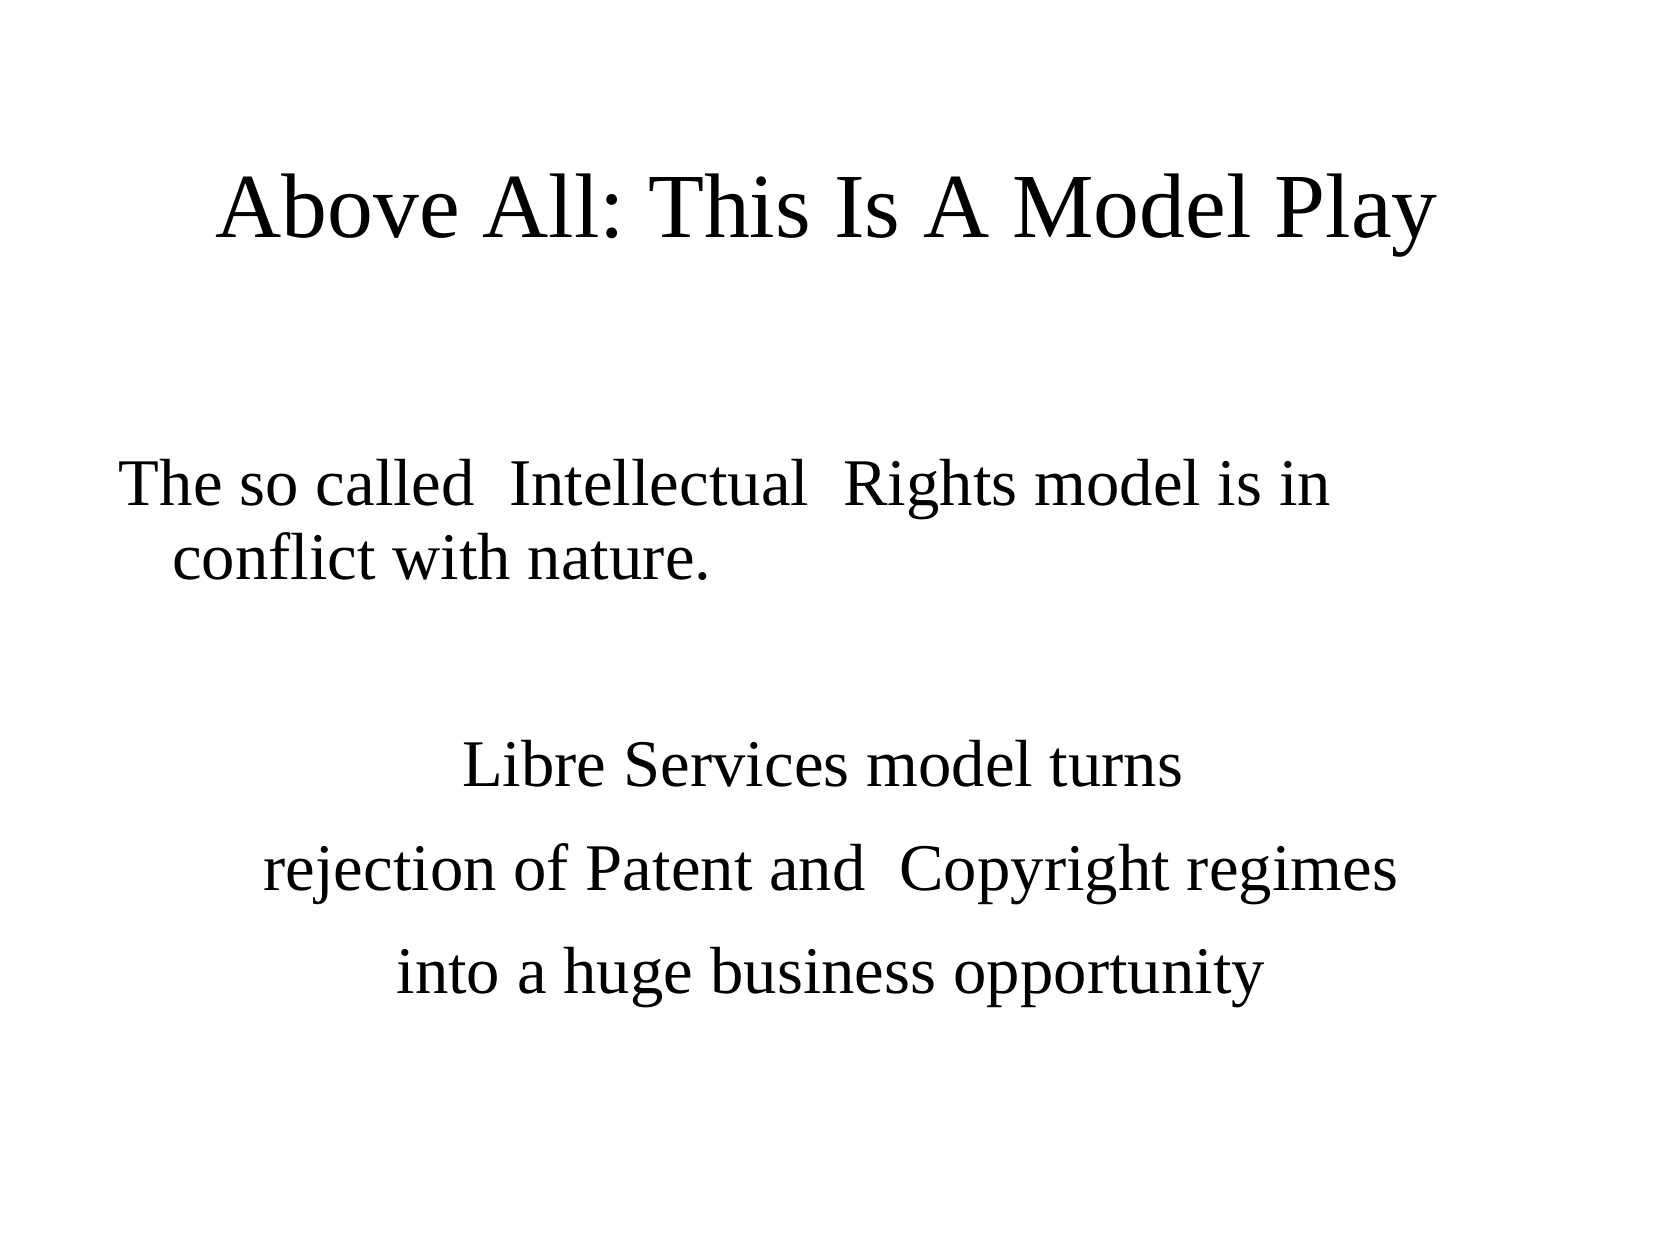

# Above All: This Is A Model Play
The so called Intellectual Rights model is in conflict with nature.
Libre Services model turns
 rejection of Patent and Copyright regimes
 into a huge business opportunity